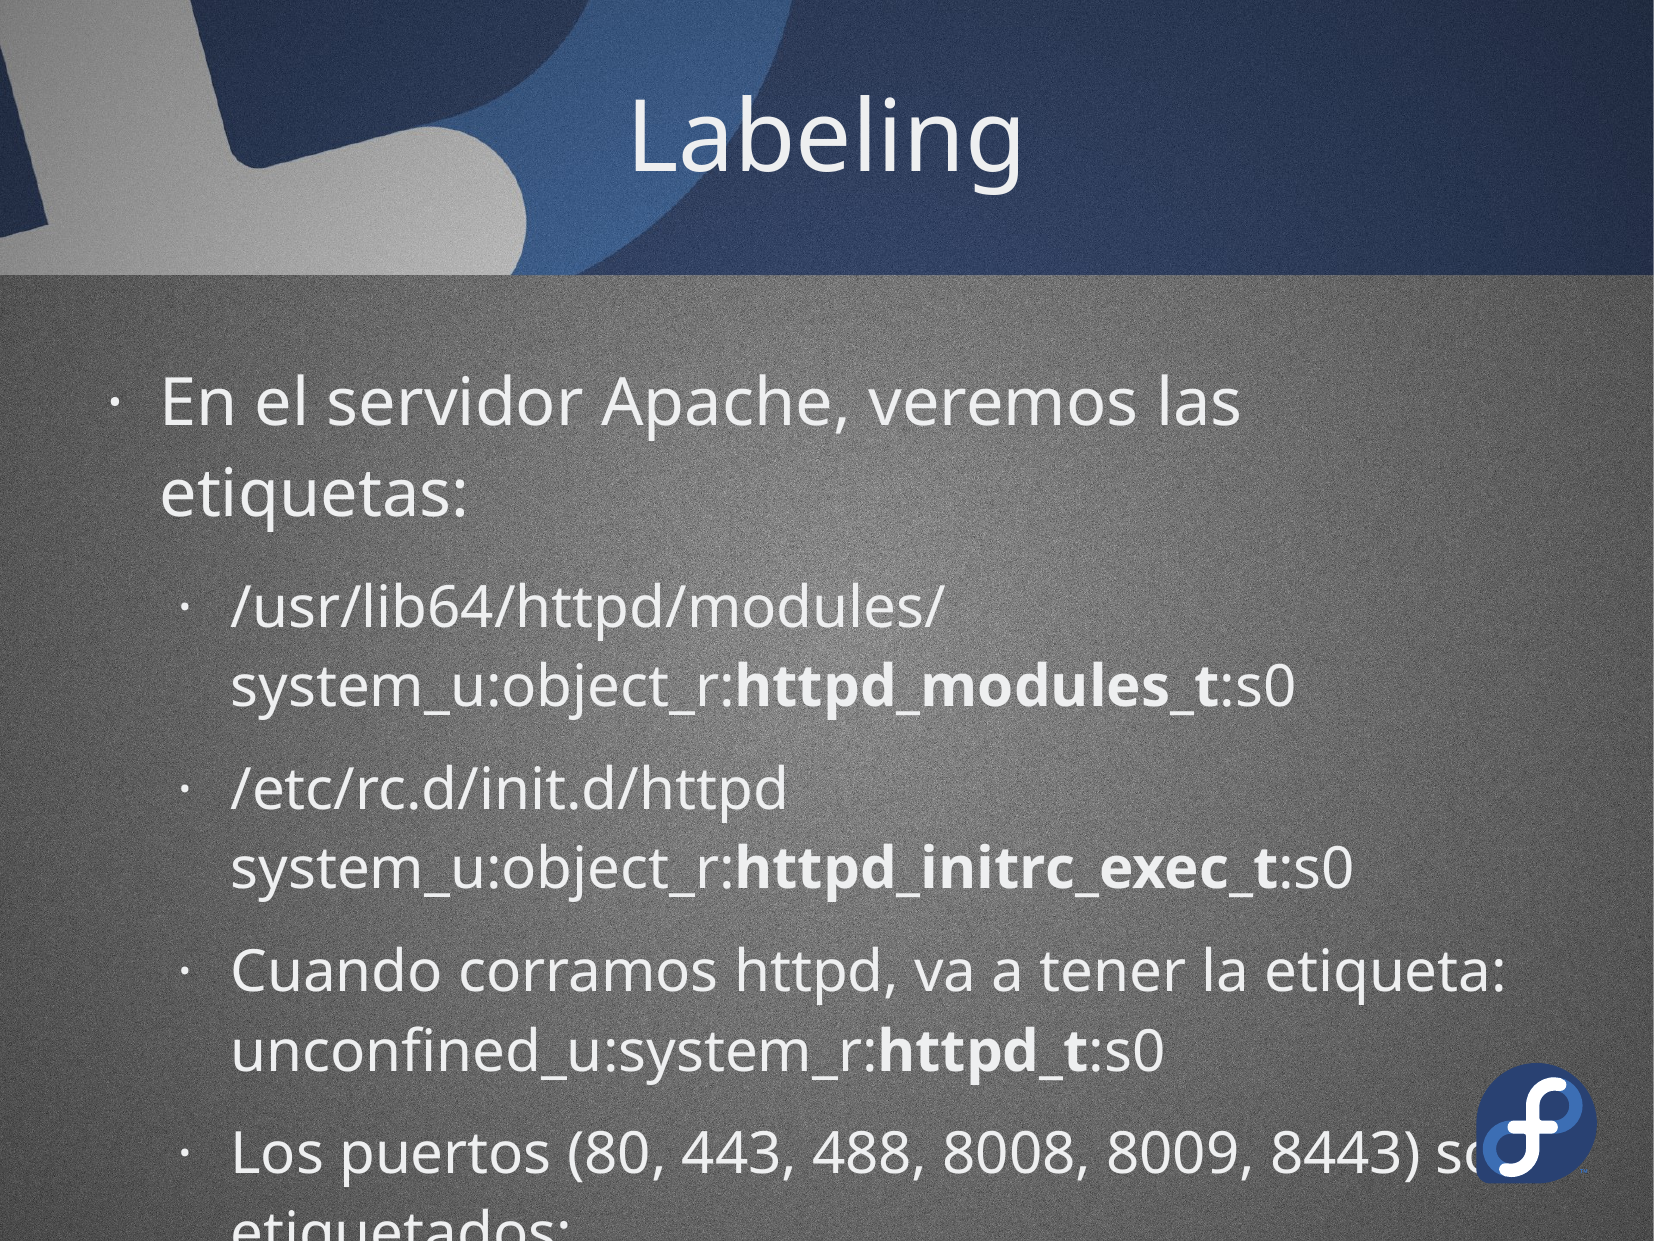

# Labeling
En el servidor Apache, veremos las etiquetas:
/usr/lib64/httpd/modules/
system_u:object_r:httpd_modules_t:s0
/etc/rc.d/init.d/httpd
system_u:object_r:httpd_initrc_exec_t:s0
Cuando corramos httpd, va a tener la etiqueta:
unconfined_u:system_r:httpd_t:s0
Los puertos (80, 443, 488, 8008, 8009, 8443) son etiquetados:
httpd_port_t